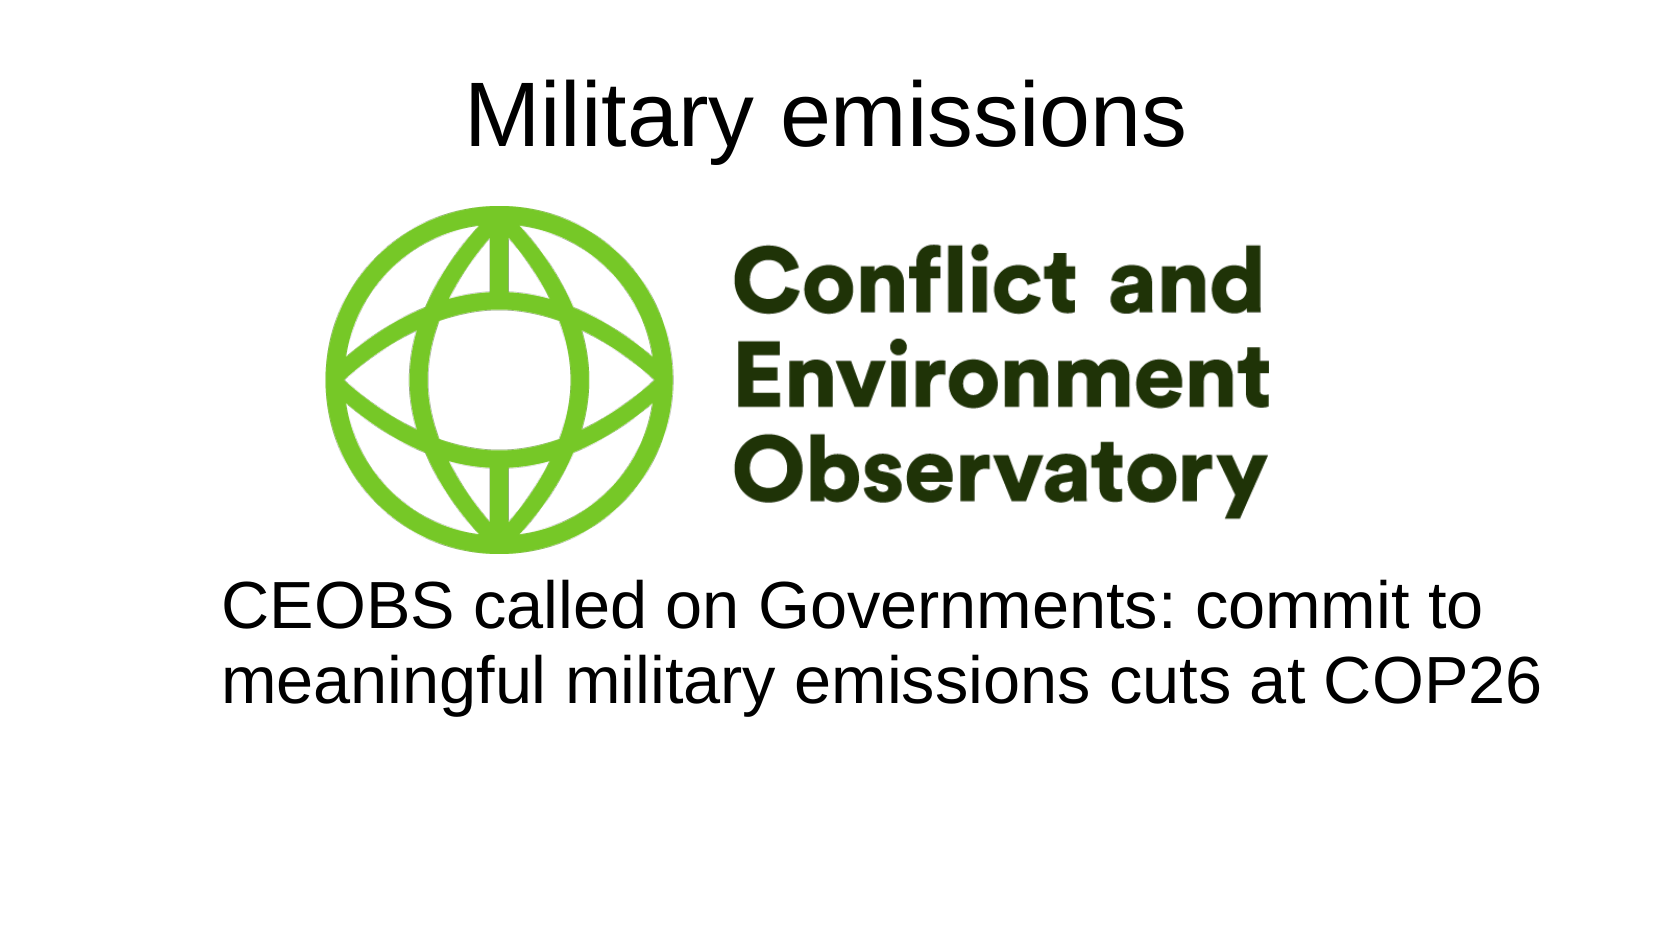

# Military emissions
CEOBS called on Governments: commit to
meaningful military emissions cuts at COP26